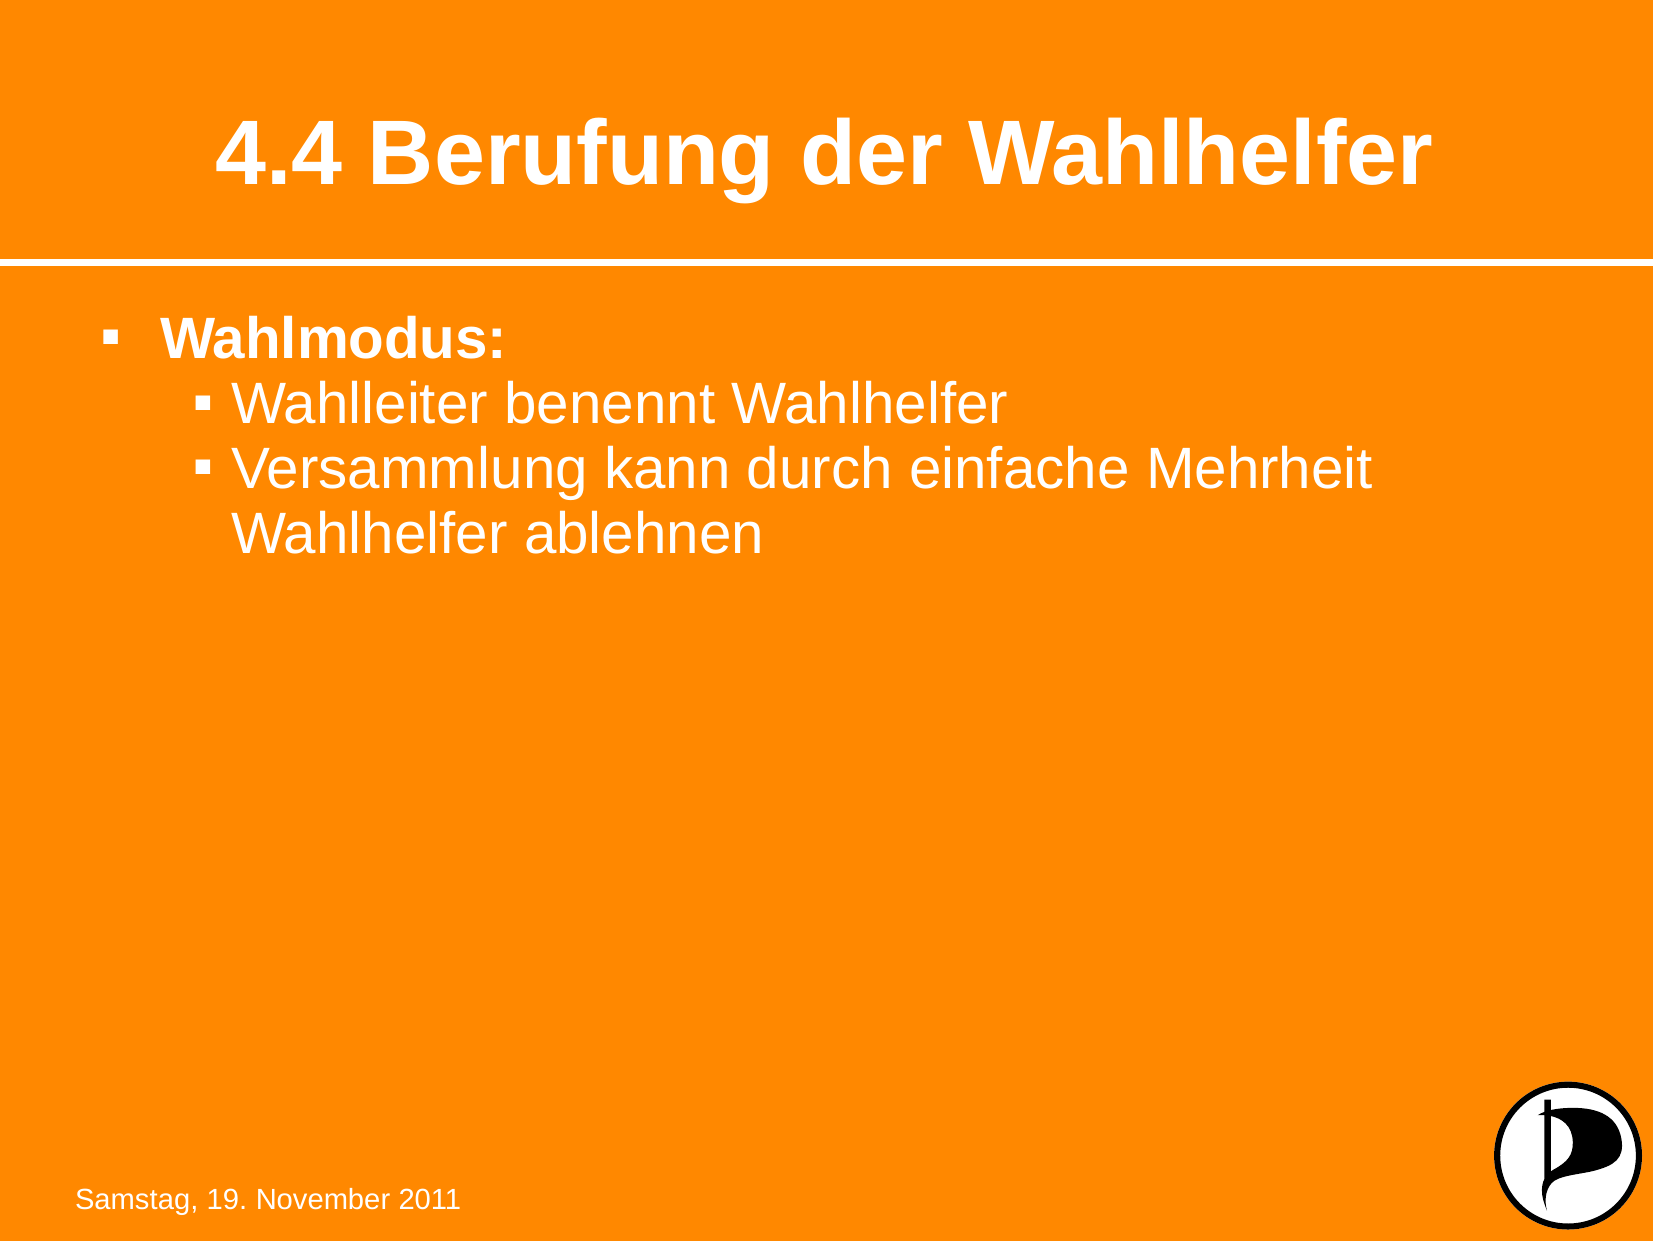

# 4.4 Berufung der Wahlhelfer
Wahlmodus:
Wahlleiter benennt Wahlhelfer
Versammlung kann durch einfache Mehrheit Wahlhelfer ablehnen